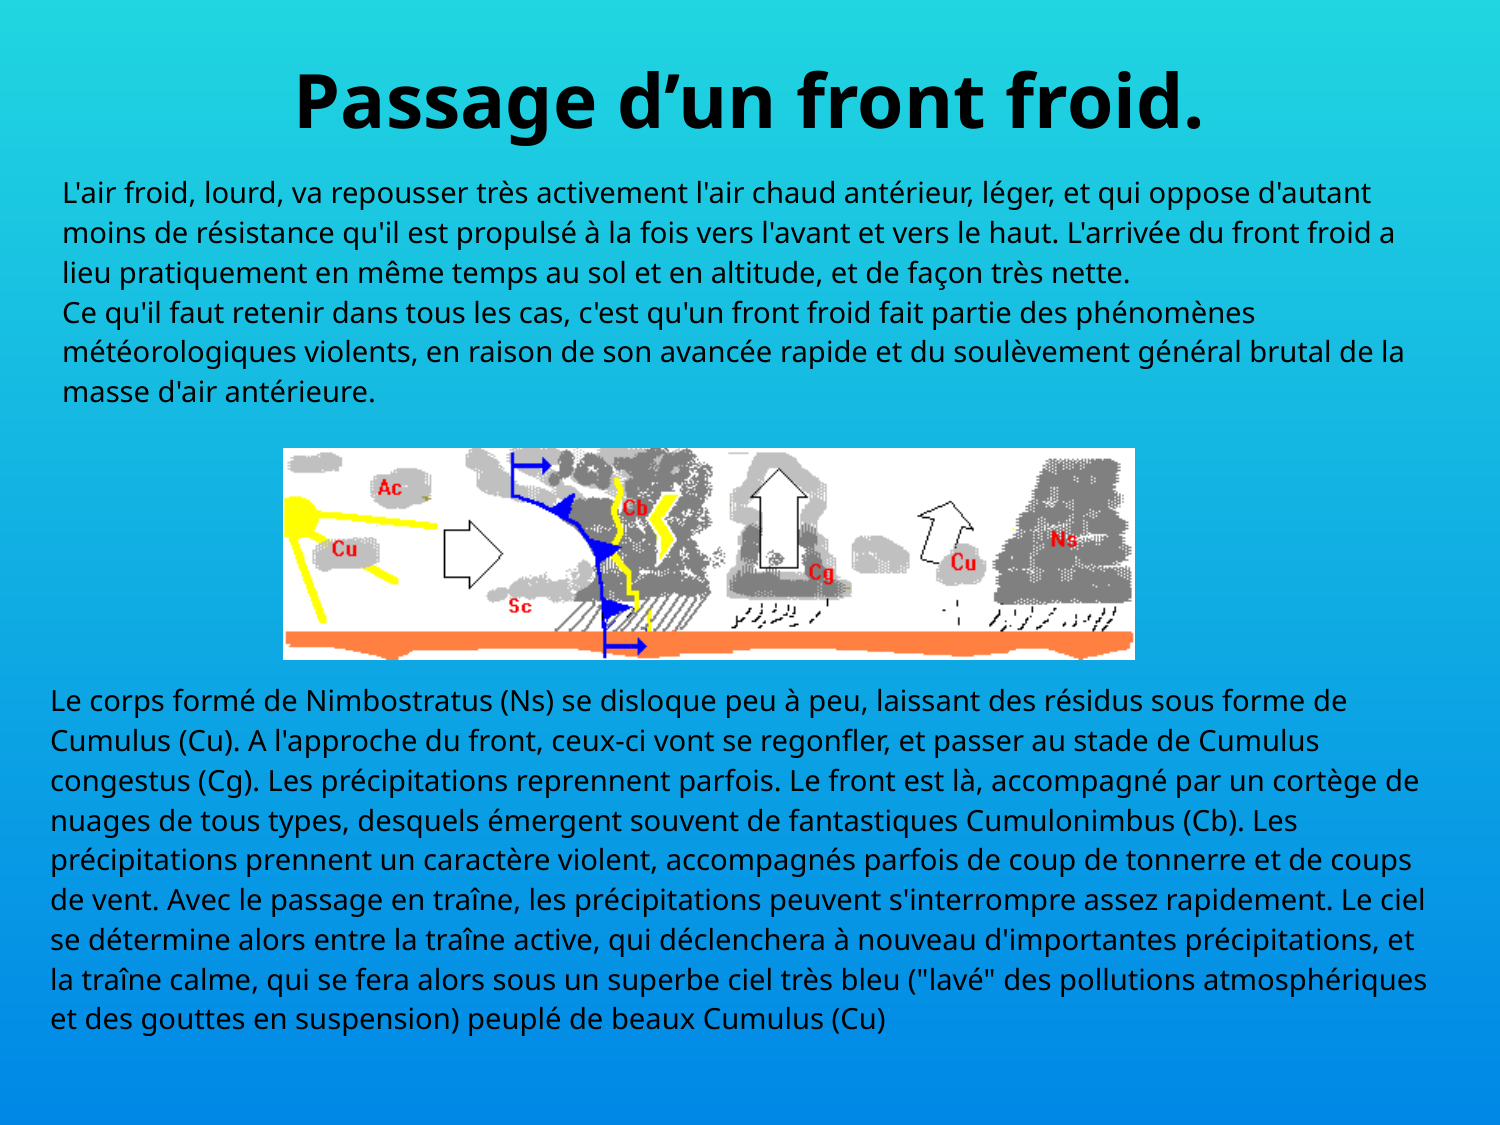

# Passage d’un front froid.
L'air froid, lourd, va repousser très activement l'air chaud antérieur, léger, et qui oppose d'autant moins de résistance qu'il est propulsé à la fois vers l'avant et vers le haut. L'arrivée du front froid a lieu pratiquement en même temps au sol et en altitude, et de façon très nette.
Ce qu'il faut retenir dans tous les cas, c'est qu'un front froid fait partie des phénomènes météorologiques violents, en raison de son avancée rapide et du soulèvement général brutal de la masse d'air antérieure.
Le corps formé de Nimbostratus (Ns) se disloque peu à peu, laissant des résidus sous forme de Cumulus (Cu). A l'approche du front, ceux-ci vont se regonfler, et passer au stade de Cumulus congestus (Cg). Les précipitations reprennent parfois. Le front est là, accompagné par un cortège de nuages de tous types, desquels émergent souvent de fantastiques Cumulonimbus (Cb). Les précipitations prennent un caractère violent, accompagnés parfois de coup de tonnerre et de coups de vent. Avec le passage en traîne, les précipitations peuvent s'interrompre assez rapidement. Le ciel se détermine alors entre la traîne active, qui déclenchera à nouveau d'importantes précipitations, et la traîne calme, qui se fera alors sous un superbe ciel très bleu ("lavé" des pollutions atmosphériques et des gouttes en suspension) peuplé de beaux Cumulus (Cu)